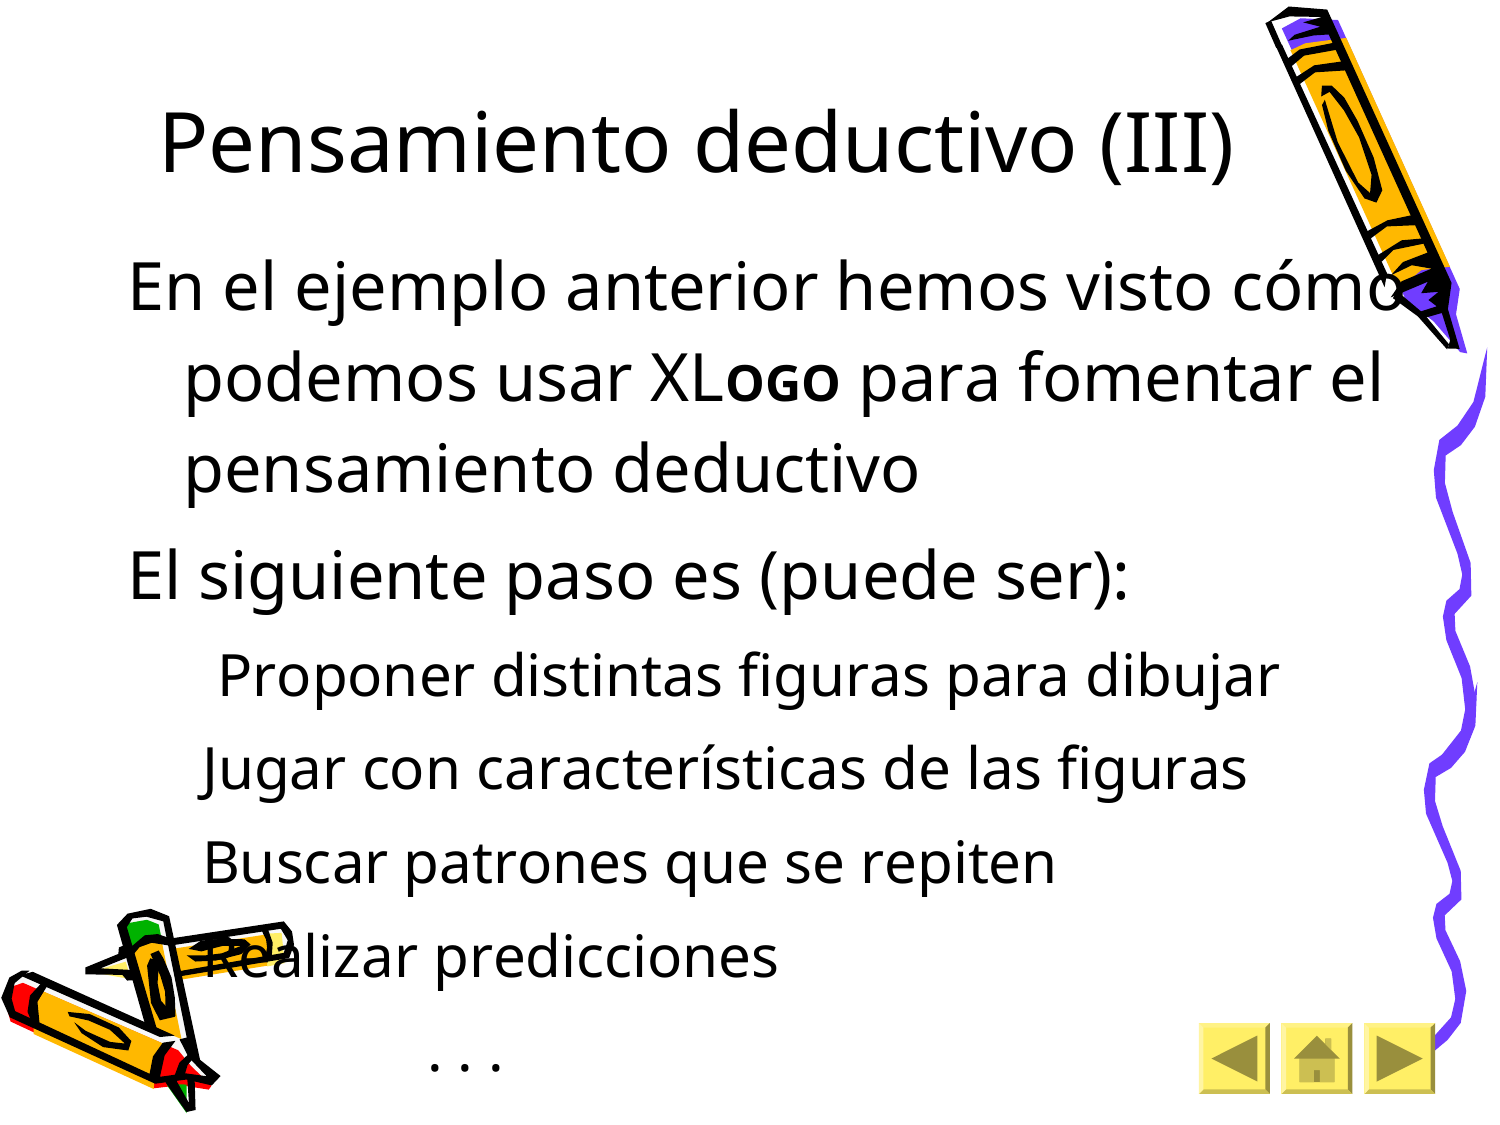

# Pensamiento deductivo (III)
En el ejemplo anterior hemos visto cómo podemos usar XLOGO para fomentar el pensamiento deductivo
El siguiente paso es (puede ser):
 Proponer distintas figuras para dibujar
Jugar con características de las figuras
Buscar patrones que se repiten
Realizar predicciones
			. . .